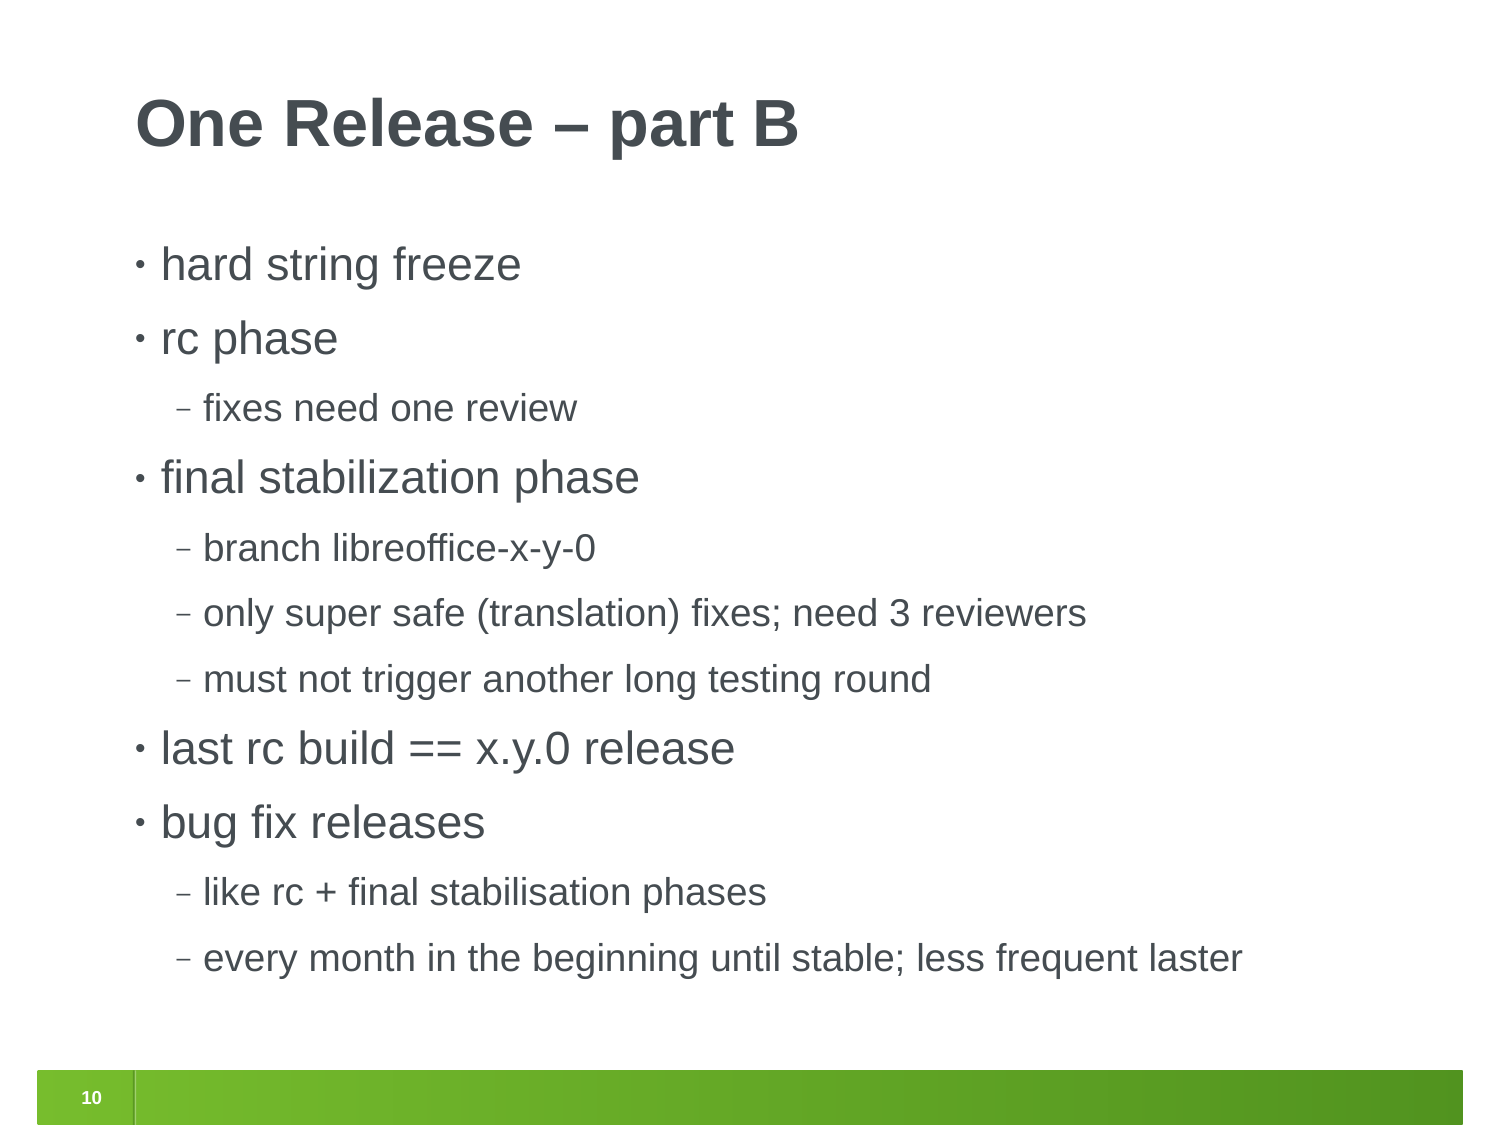

# One Release – part B
hard string freeze
rc phase
fixes need one review
final stabilization phase
branch libreoffice-x-y-0
only super safe (translation) fixes; need 3 reviewers
must not trigger another long testing round
last rc build == x.y.0 release
bug fix releases
like rc + final stabilisation phases
every month in the beginning until stable; less frequent laster